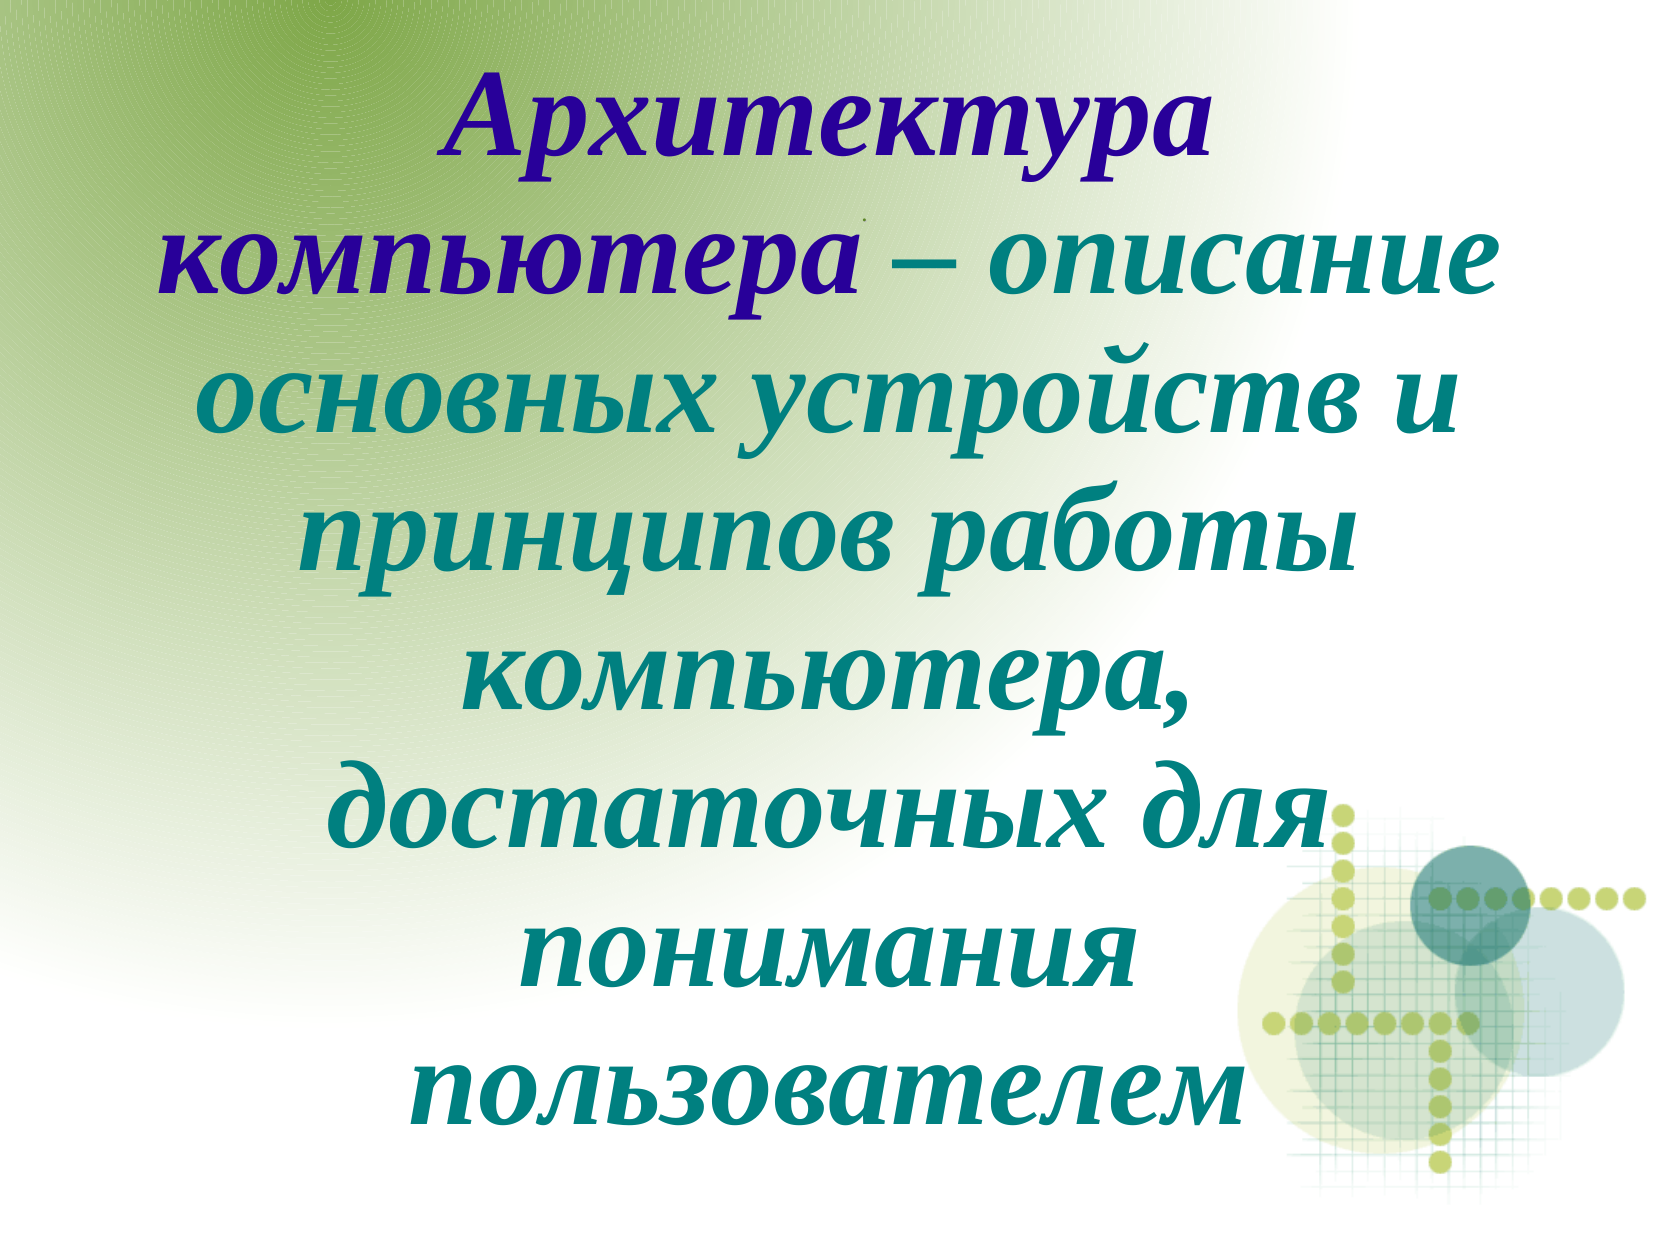

Архитектура компьютера – описание основных устройств и принципов работы компьютера, достаточных для понимания пользователем
# .